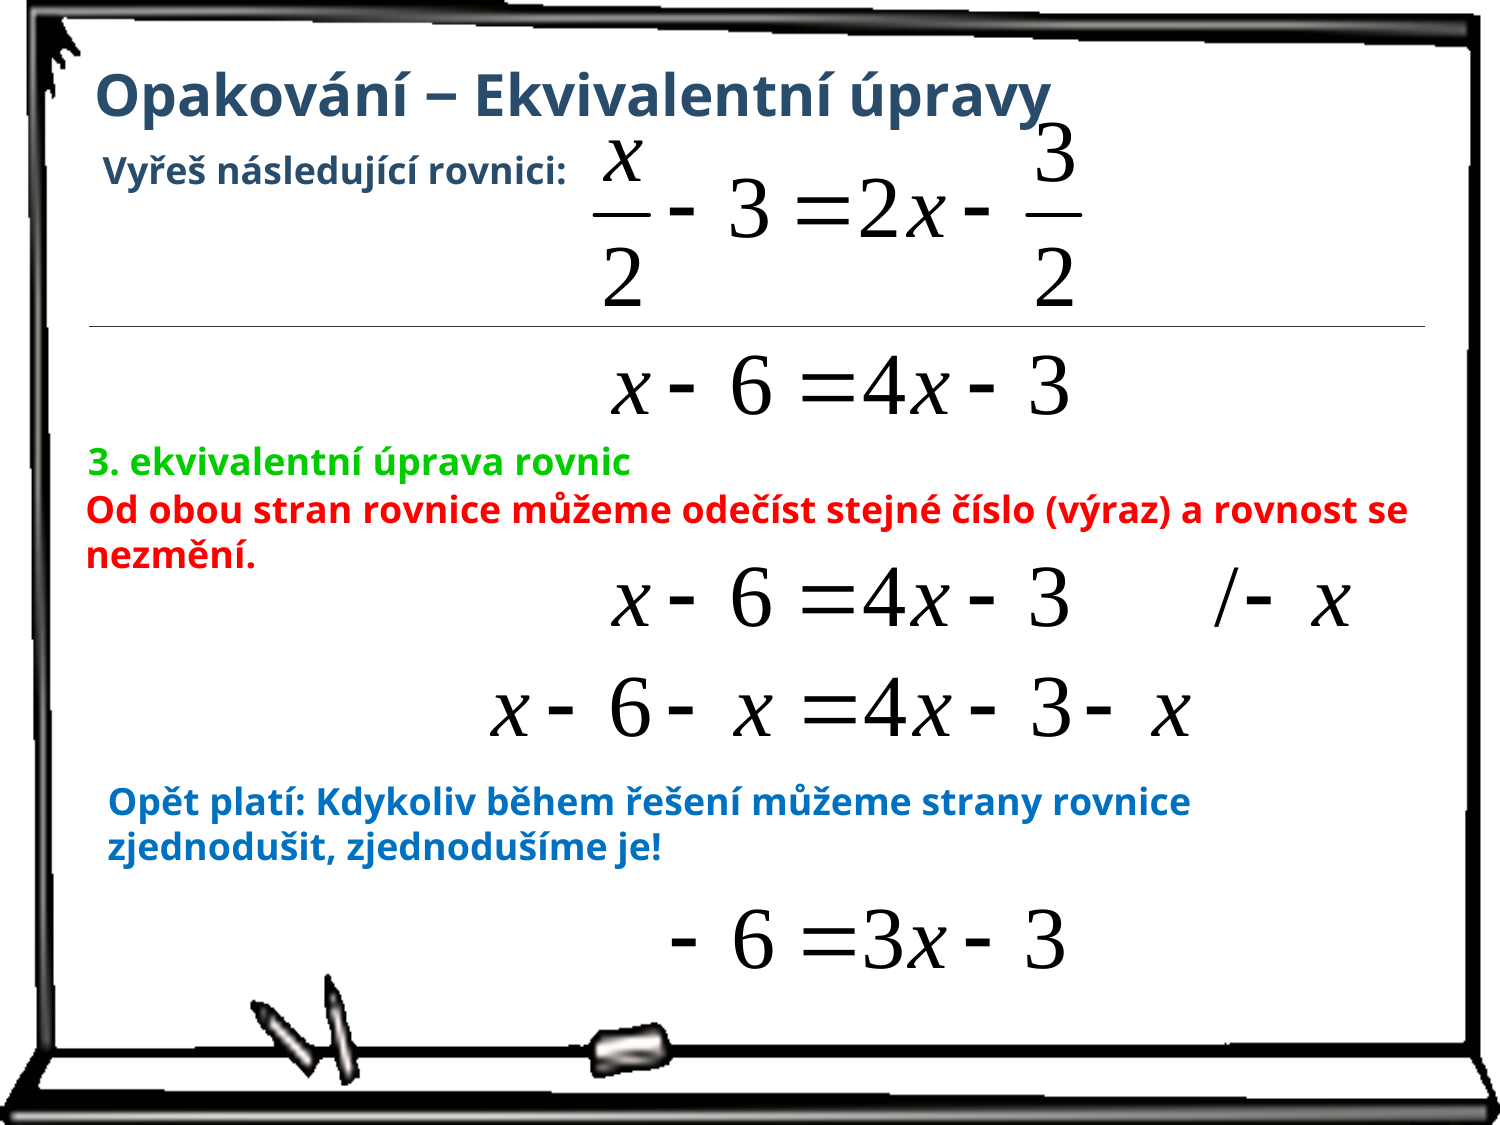

Opakování − Ekvivalentní úpravy
Vyřeš následující rovnici:
3. ekvivalentní úprava rovnic
Od obou stran rovnice můžeme odečíst stejné číslo (výraz) a rovnost se nezmění.
Opět platí: Kdykoliv během řešení můžeme strany rovnice zjednodušit, zjednodušíme je!